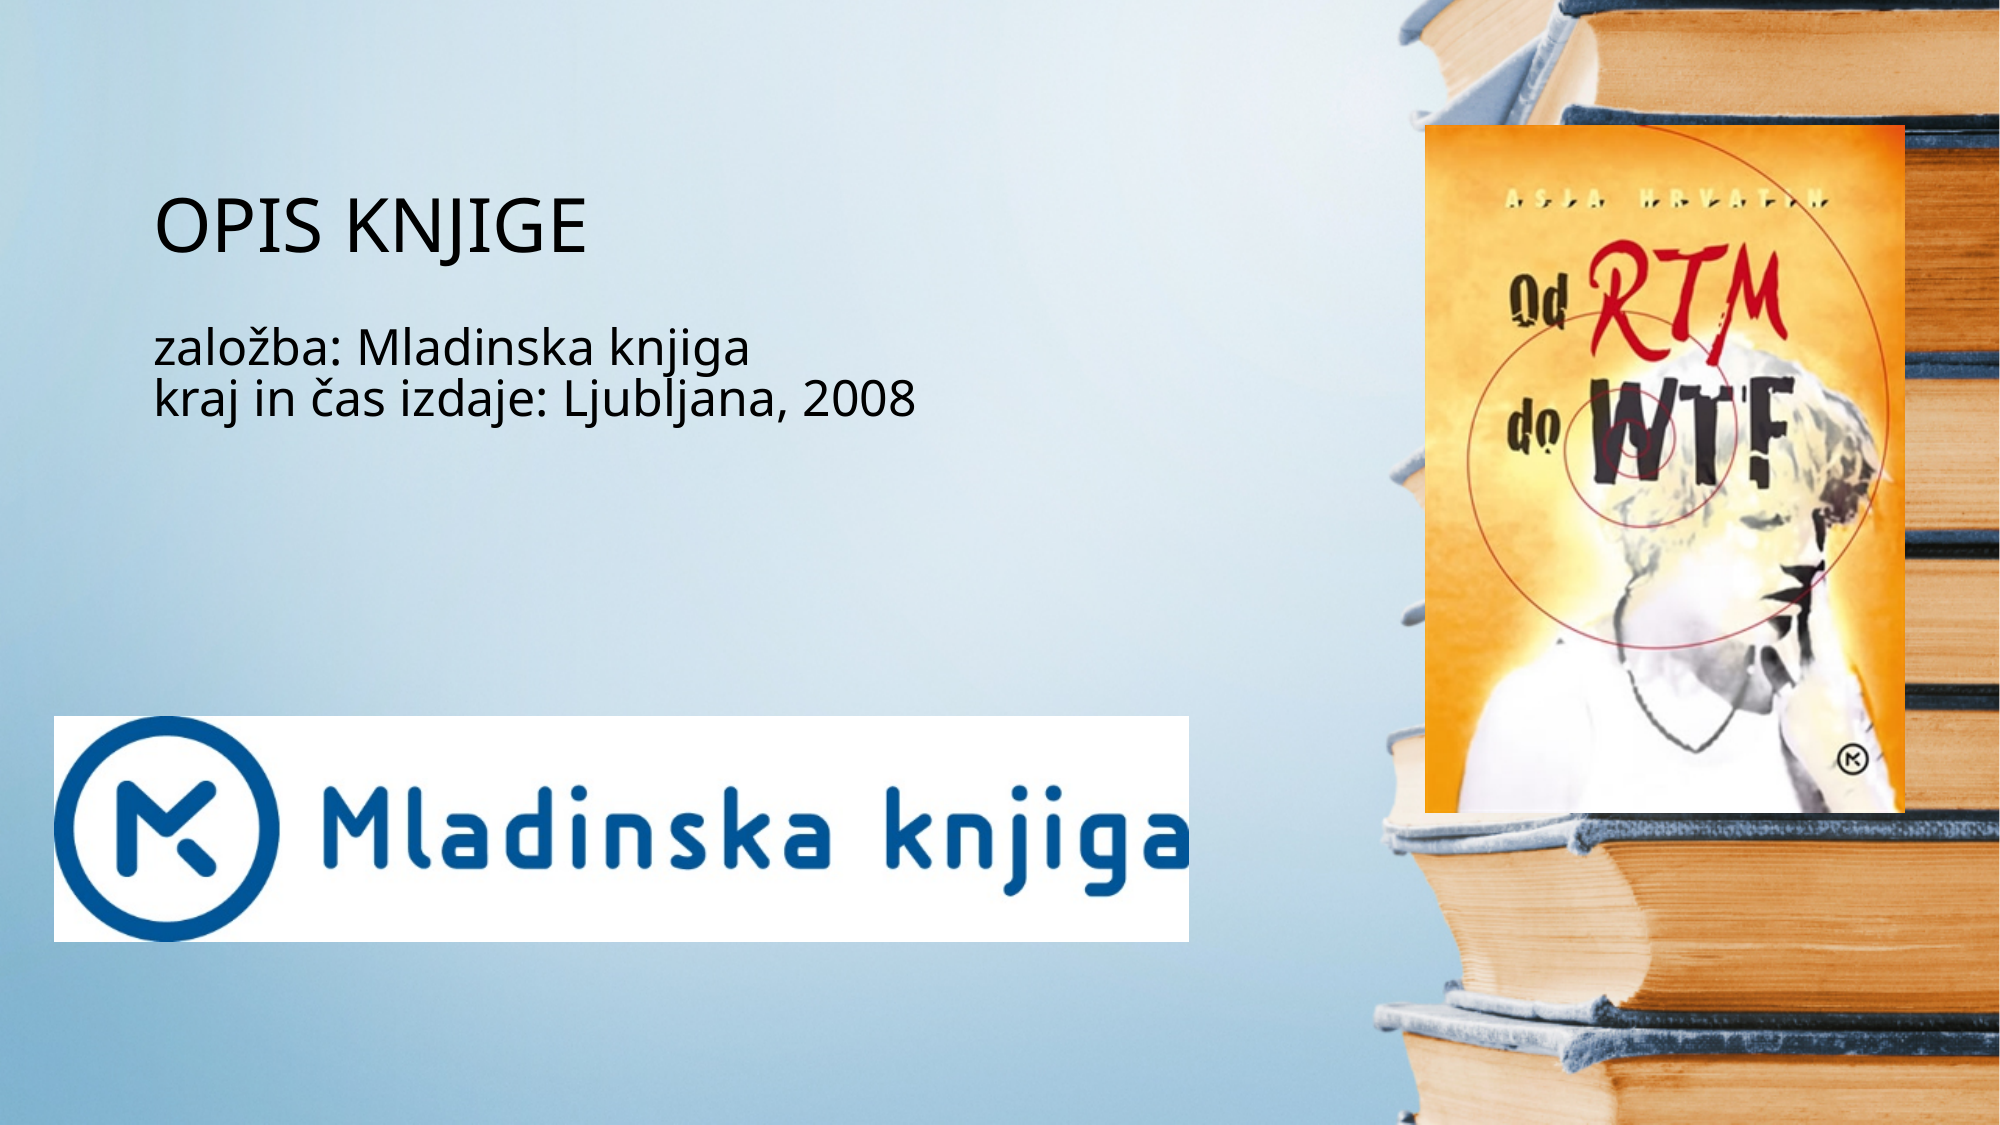

OPIS KNJIGE
# založba: Mladinska knjiga kraj in čas izdaje: Ljubljana, 2008